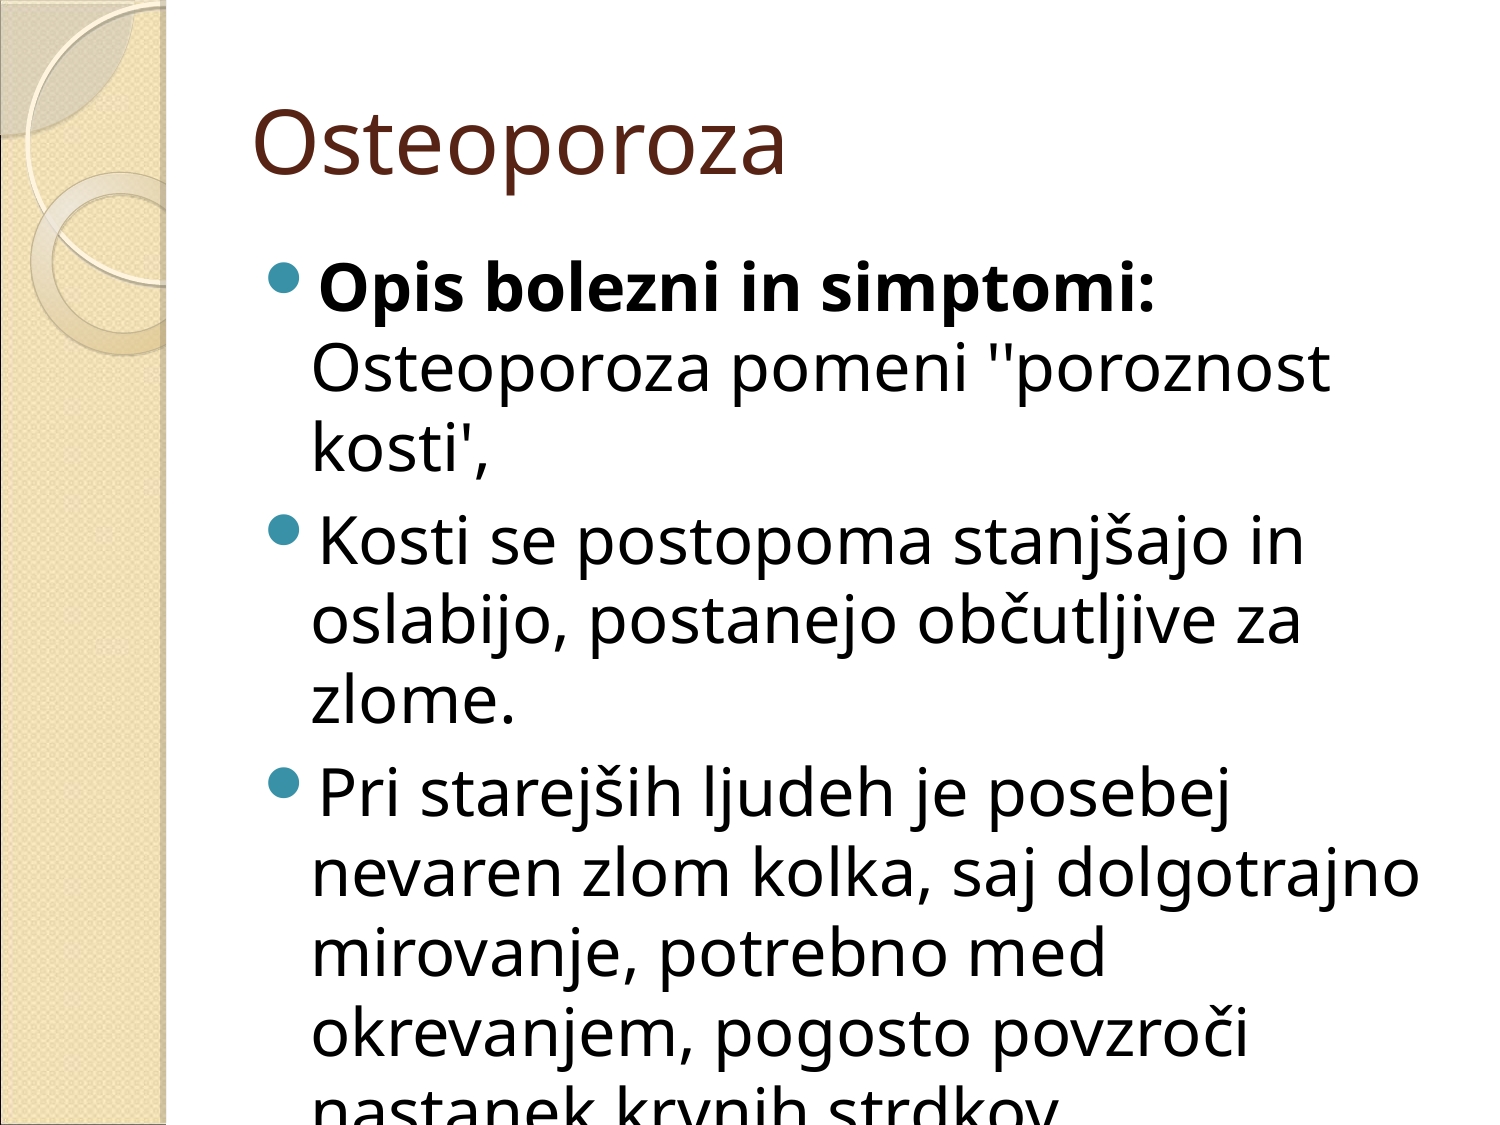

# Osteoporoza
Opis bolezni in simptomi: Osteoporoza pomeni ''poroznost kosti'‚
Kosti se postopoma stanjšajo in oslabijo, postanejo občutljive za zlome.
Pri starejših ljudeh je posebej nevaren zlom kolka, saj dolgotrajno mirovanje, potrebno med okrevanjem, pogosto povzroči nastanek krvnih strdkov.